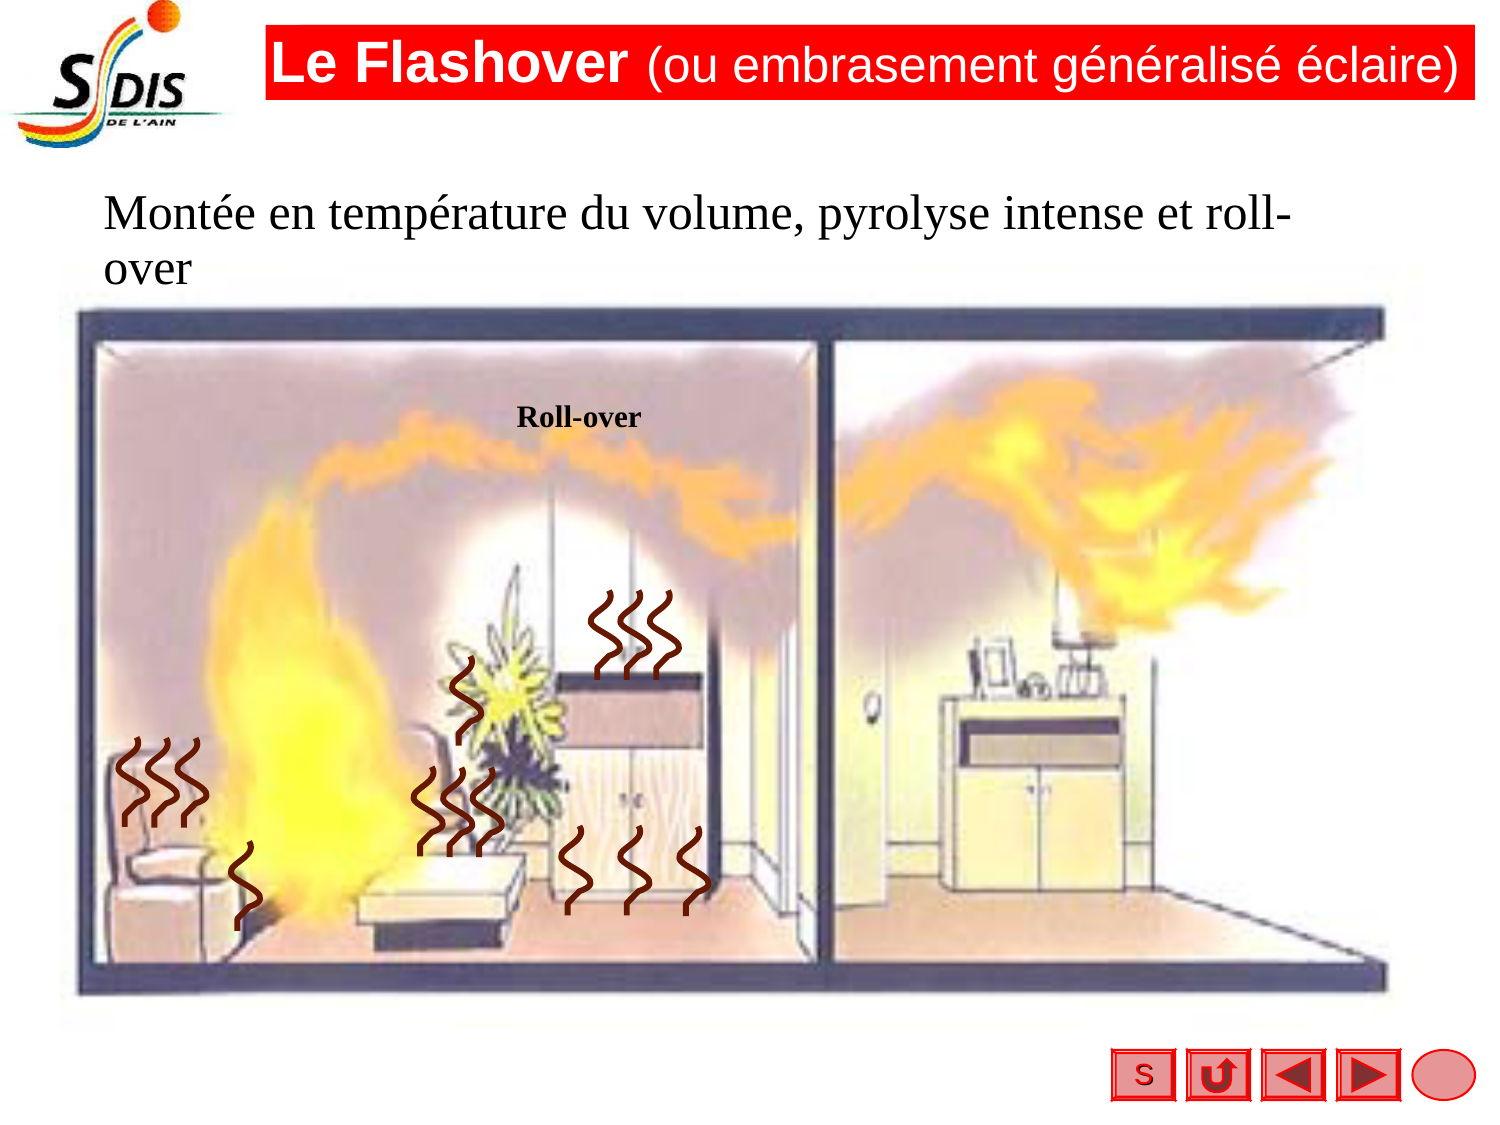

Le Flashover (ou embrasement généralisé éclaire)
Montée en température du volume, pyrolyse intense et roll-over
Roll-over